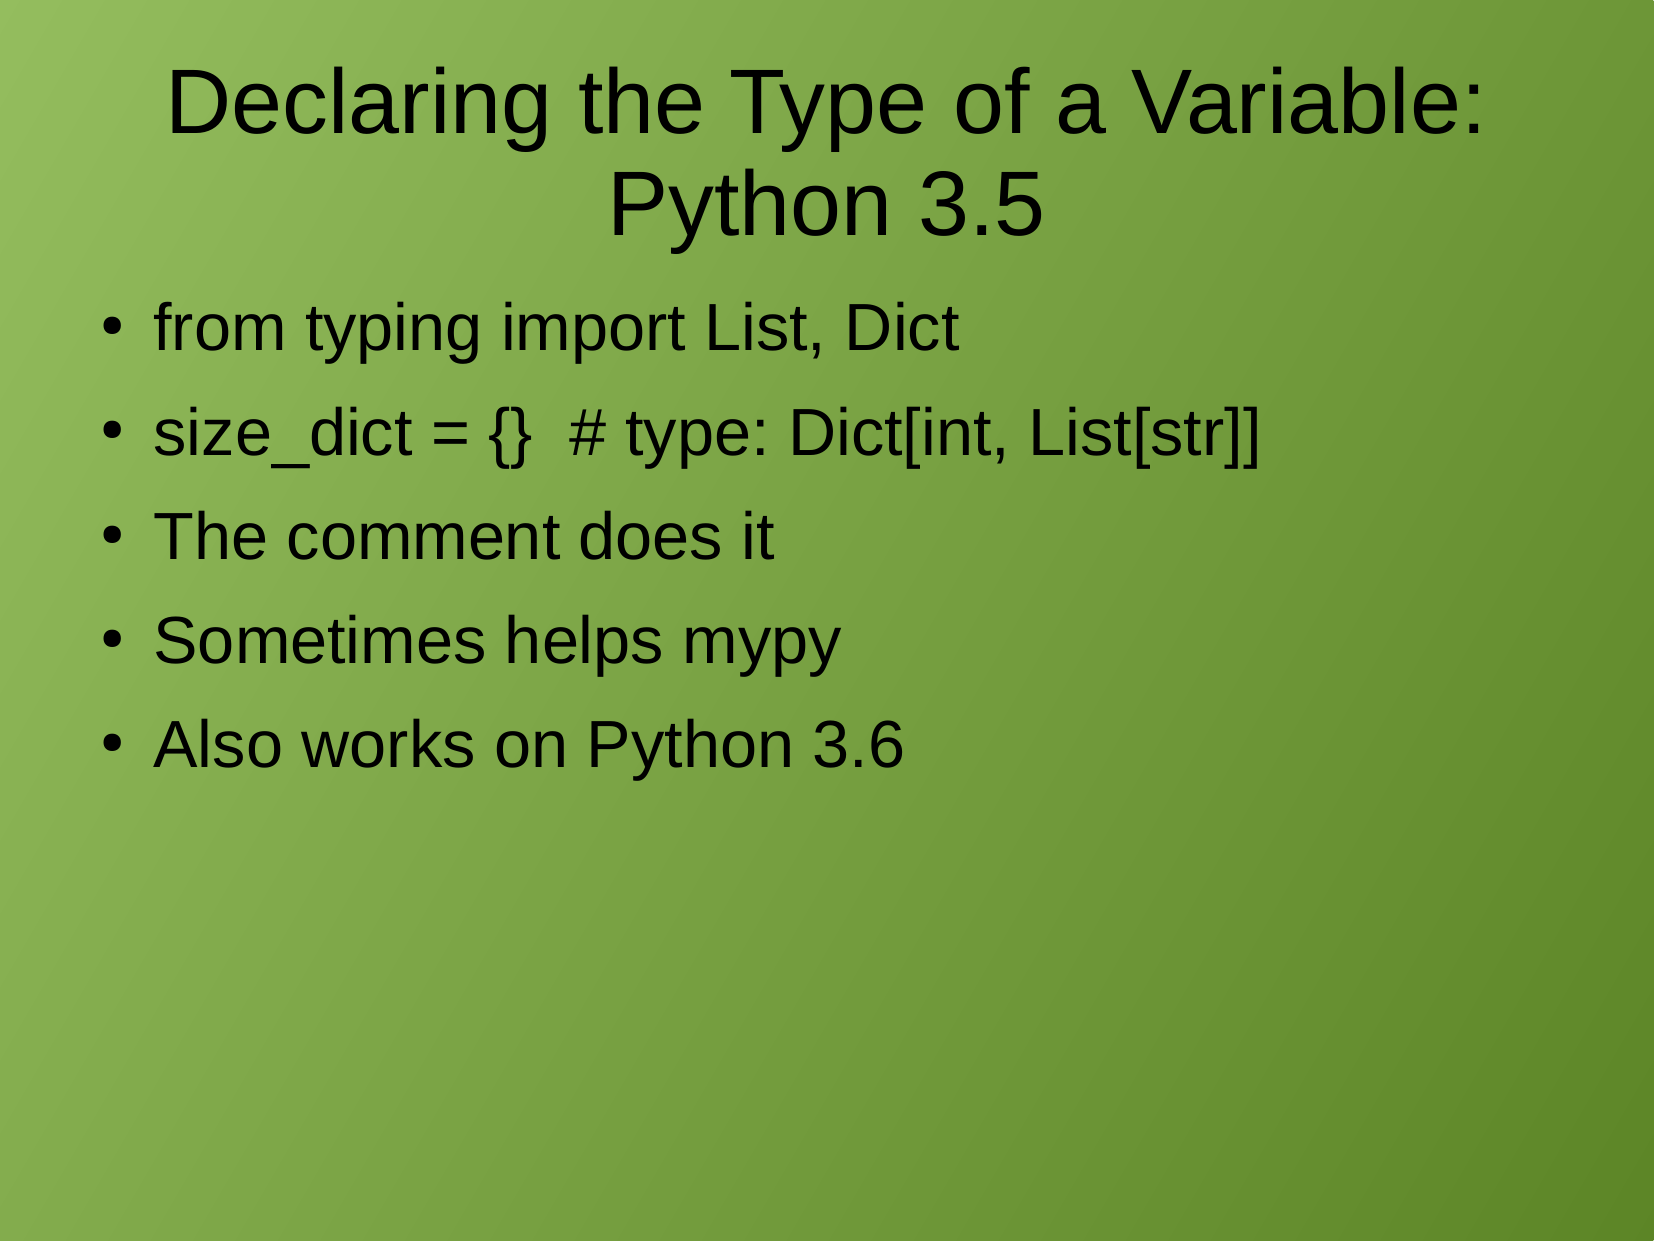

# Declaring the Type of a Variable: Python 3.5
from typing import List, Dict
size_dict = {} # type: Dict[int, List[str]]
The comment does it
Sometimes helps mypy
Also works on Python 3.6